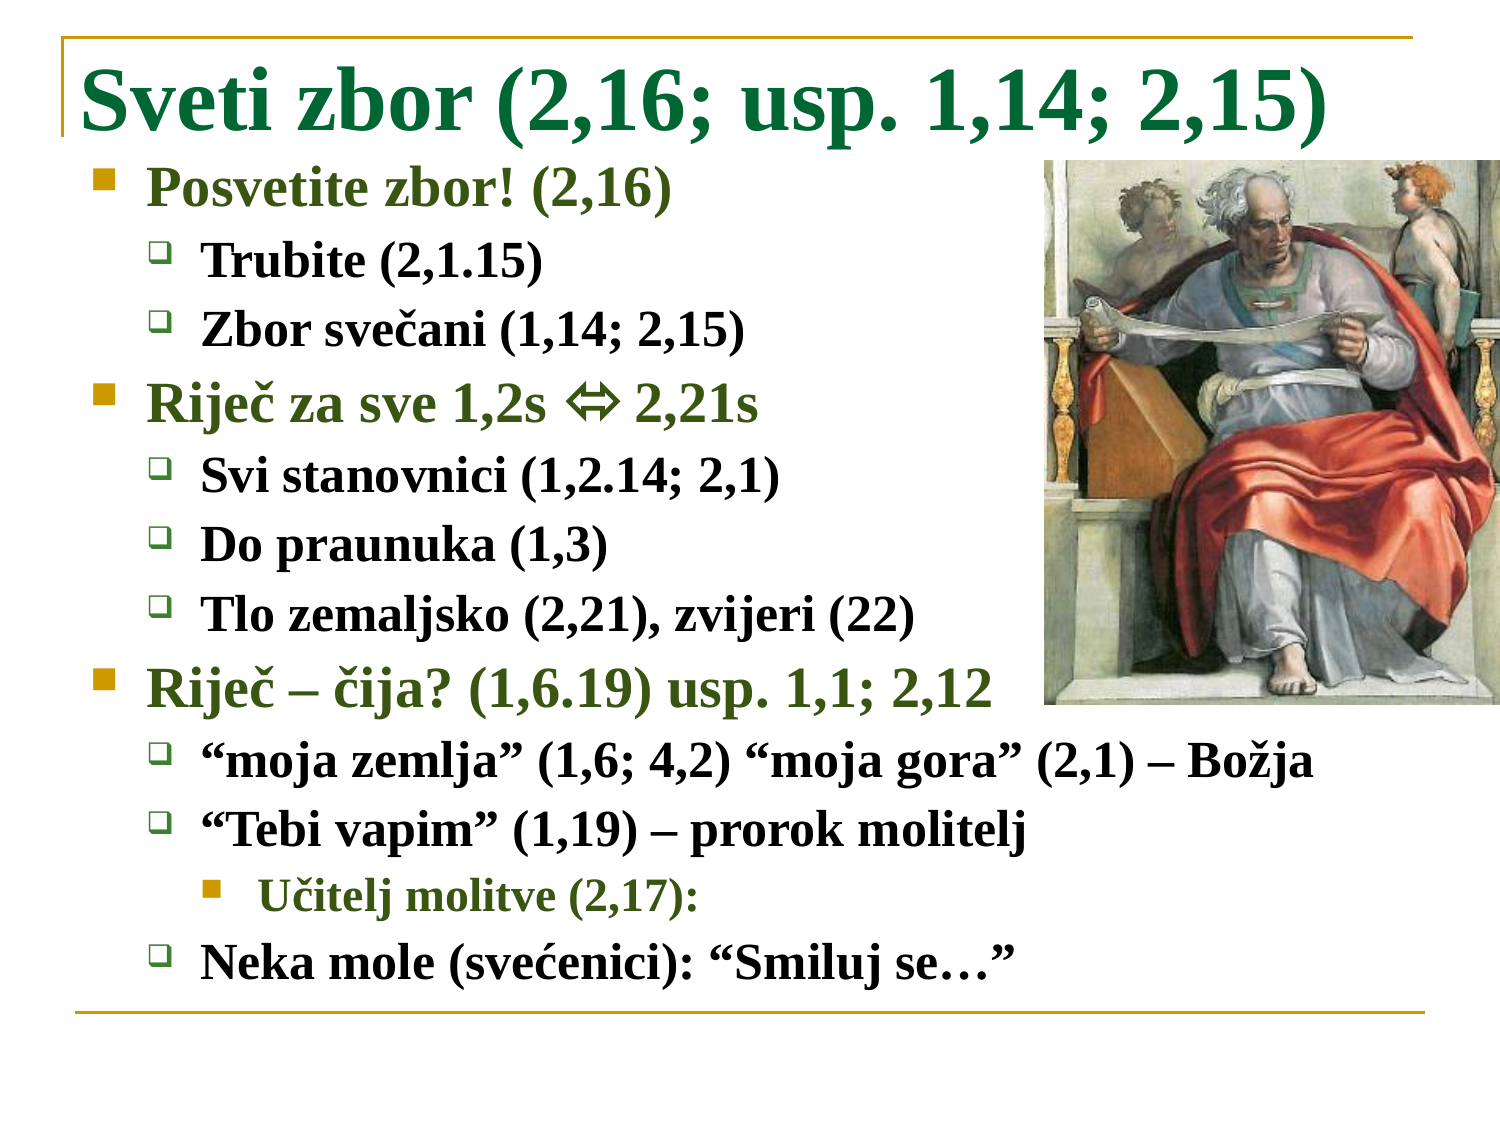

# Sveti zbor (2,16; usp. 1,14; 2,15)
Posvetite zbor! (2,16)
Trubite (2,1.15)
Zbor svečani (1,14; 2,15)
Riječ za sve 1,2s  2,21s
Svi stanovnici (1,2.14; 2,1)
Do praunuka (1,3)
Tlo zemaljsko (2,21), zvijeri (22)
Riječ – čija? (1,6.19) usp. 1,1; 2,12
“moja zemlja” (1,6; 4,2) “moja gora” (2,1) – Božja
“Tebi vapim” (1,19) – prorok molitelj
Učitelj molitve (2,17):
Neka mole (svećenici): “Smiluj se…”